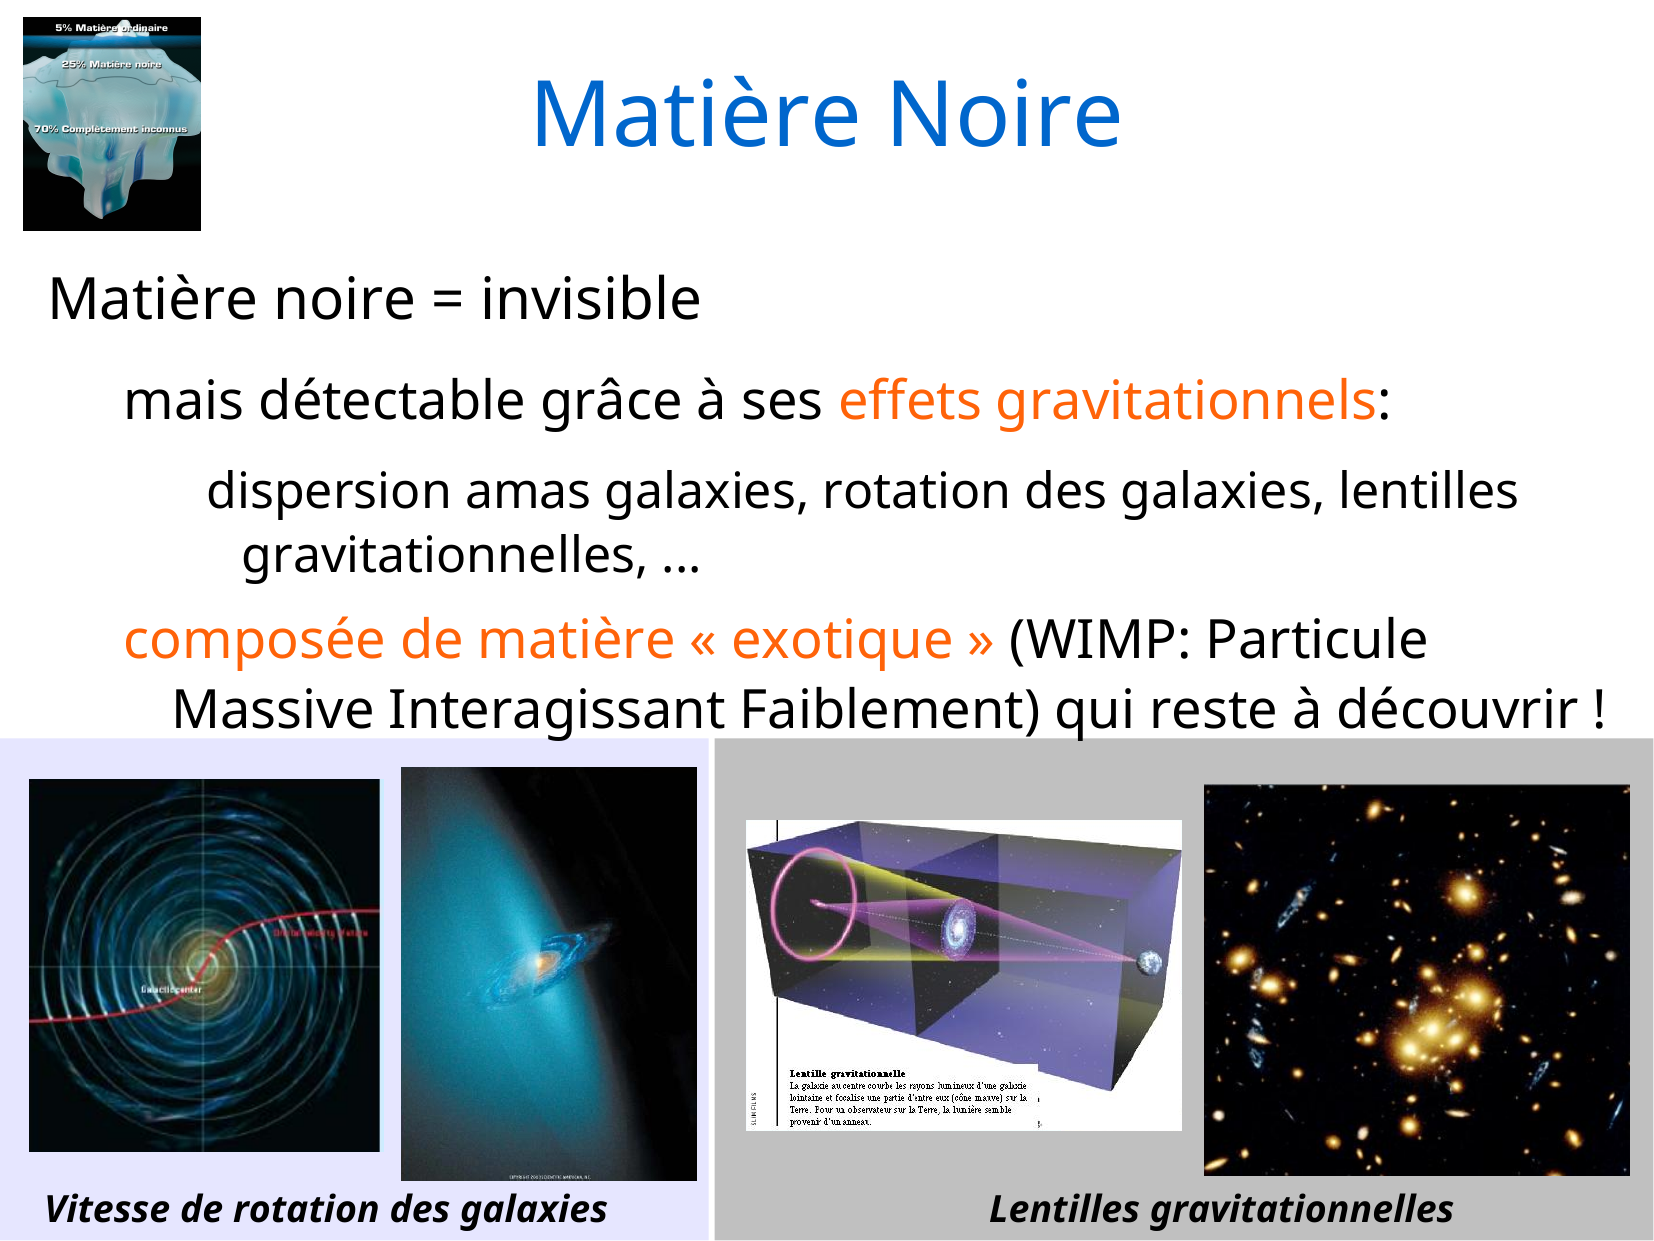

# Matière Noire
Matière noire = invisible
mais détectable grâce à ses effets gravitationnels:
dispersion amas galaxies, rotation des galaxies, lentilles gravitationnelles, ...
composée de matière « exotique » (WIMP: Particule Massive Interagissant Faiblement) qui reste à découvrir !
Vitesse de rotation des galaxies
52
Lentilles gravitationnelles